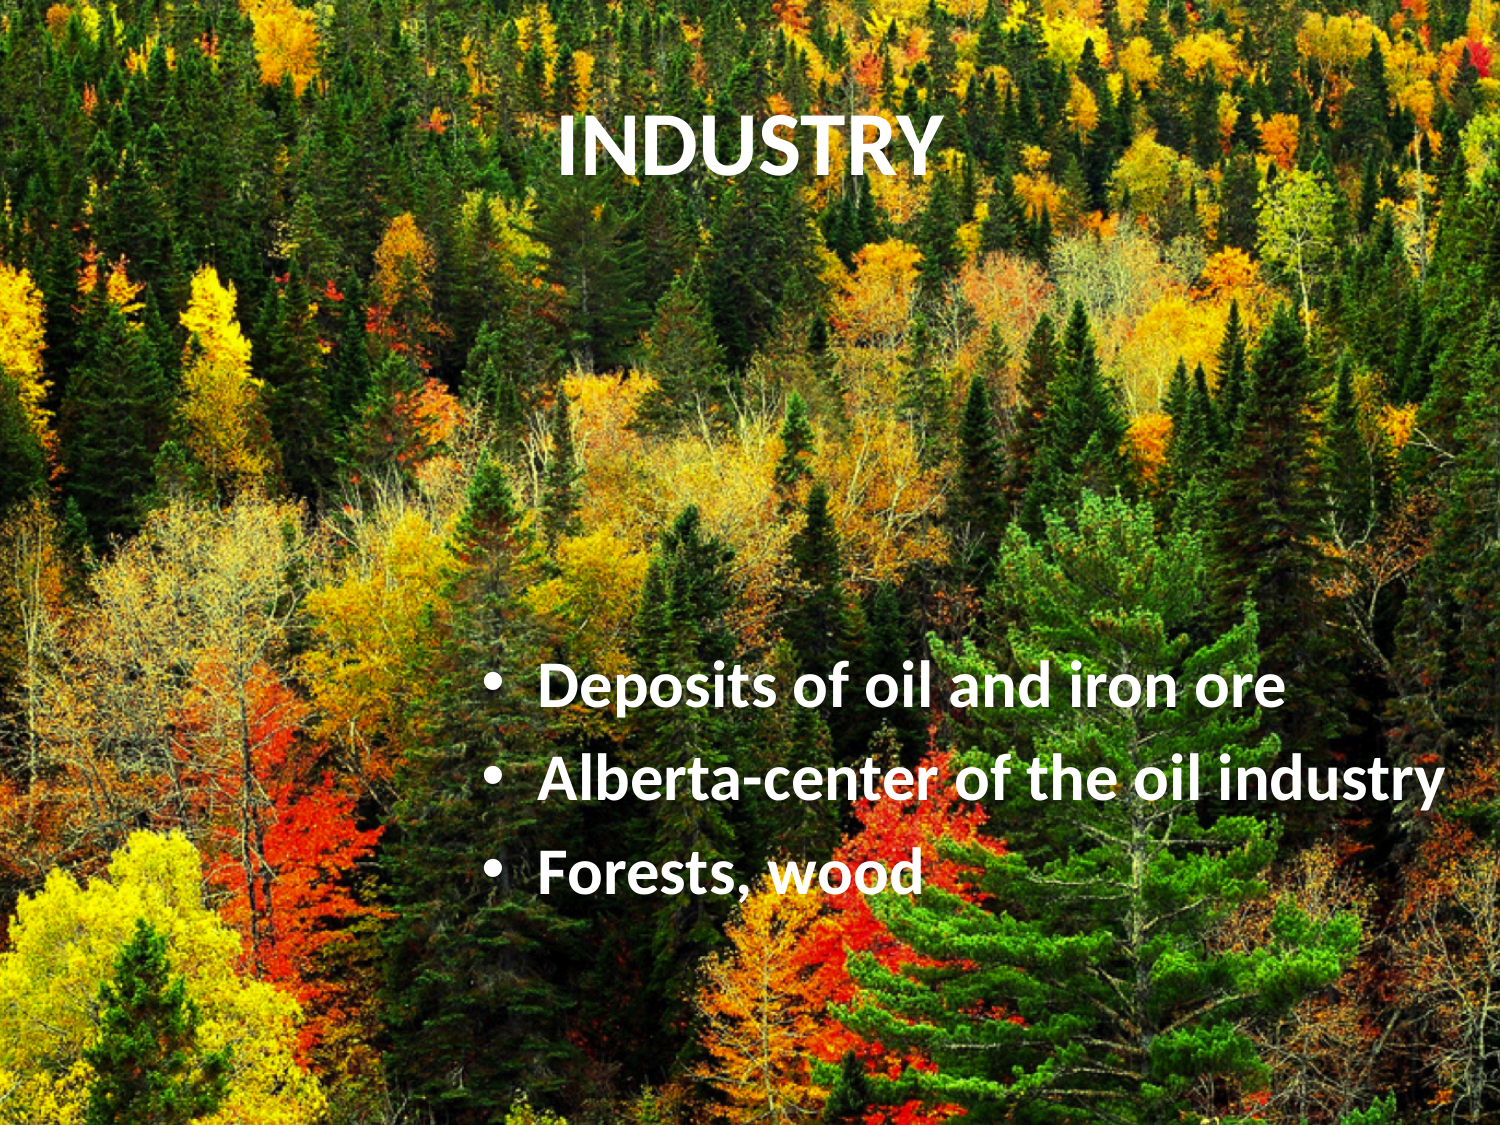

# INDUSTRY
Deposits of oil and iron ore
Alberta-center of the oil industry
Forests, wood